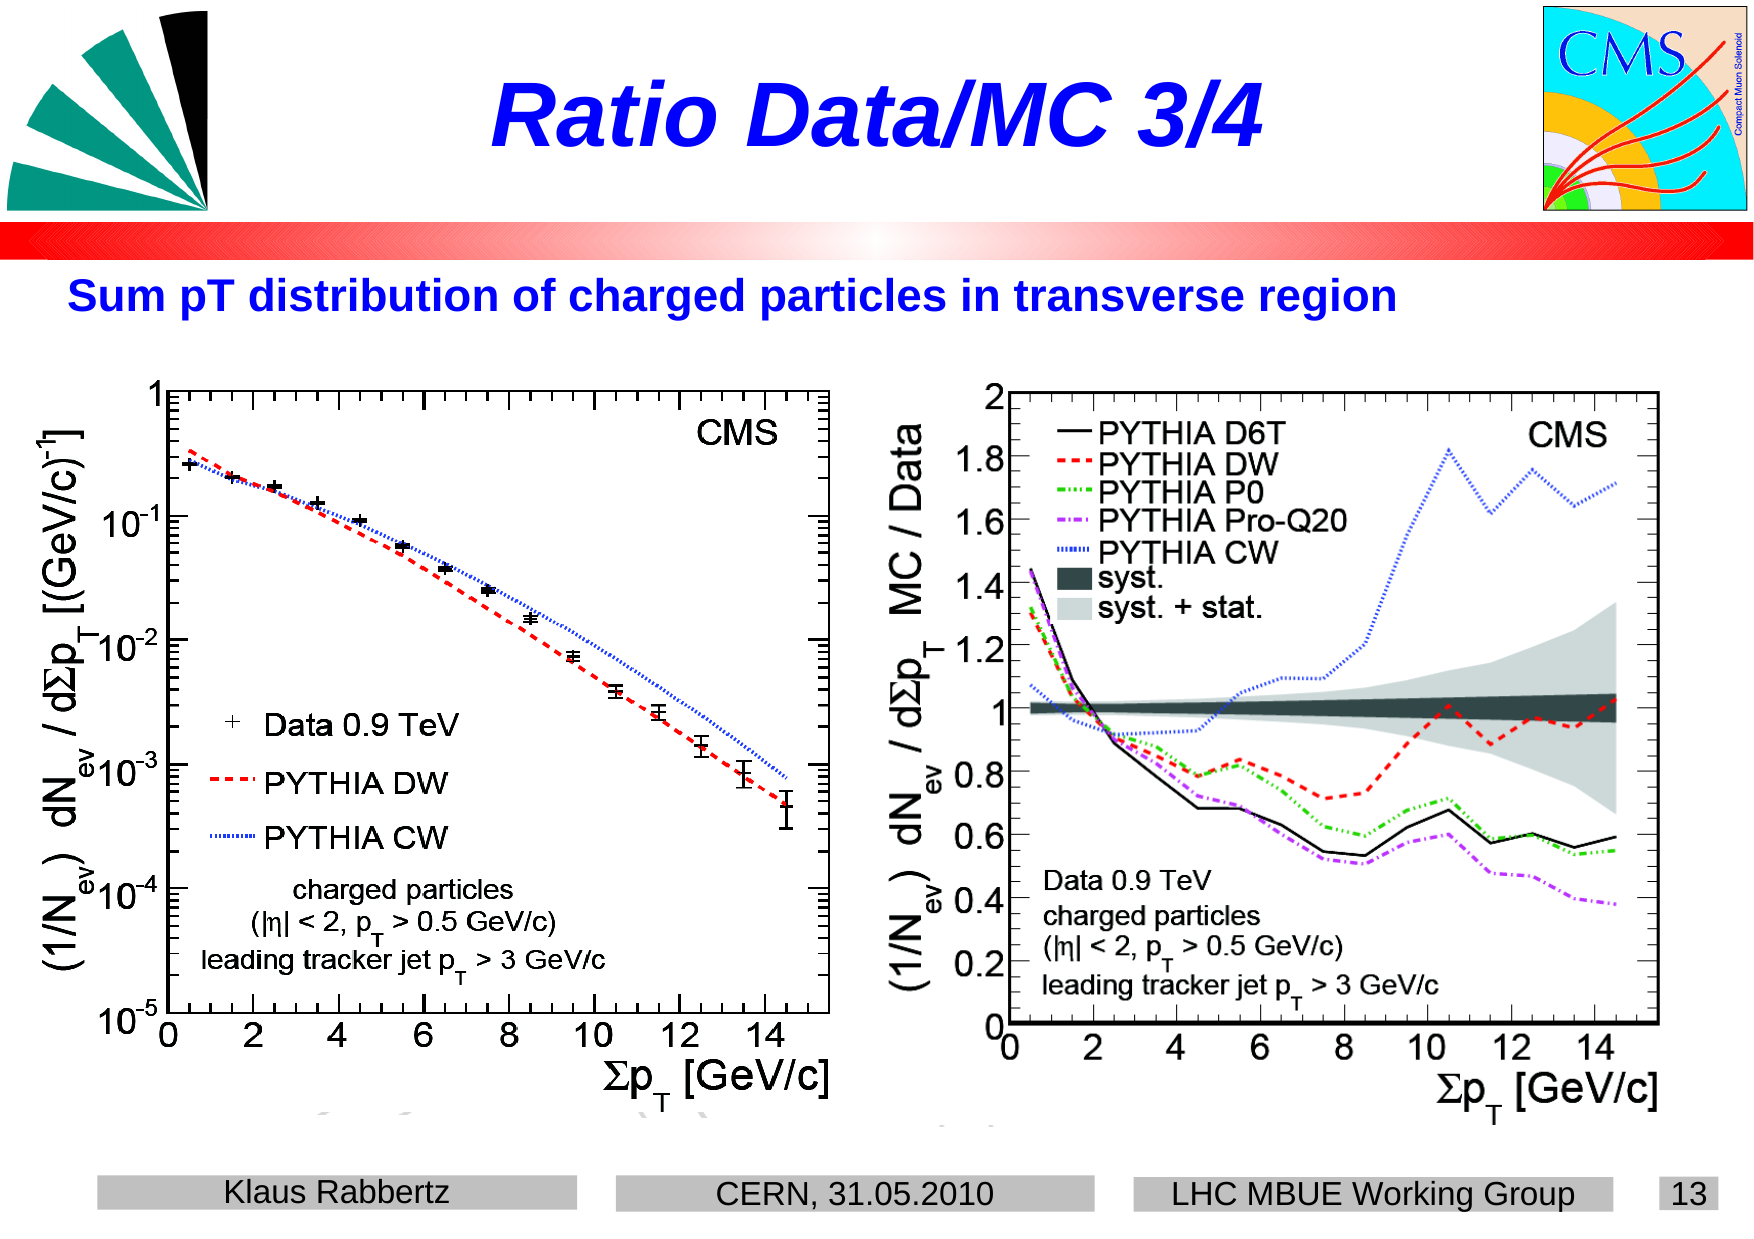

# Ratio Data/MC 3/4
Sum pT distribution of charged particles in transverse region